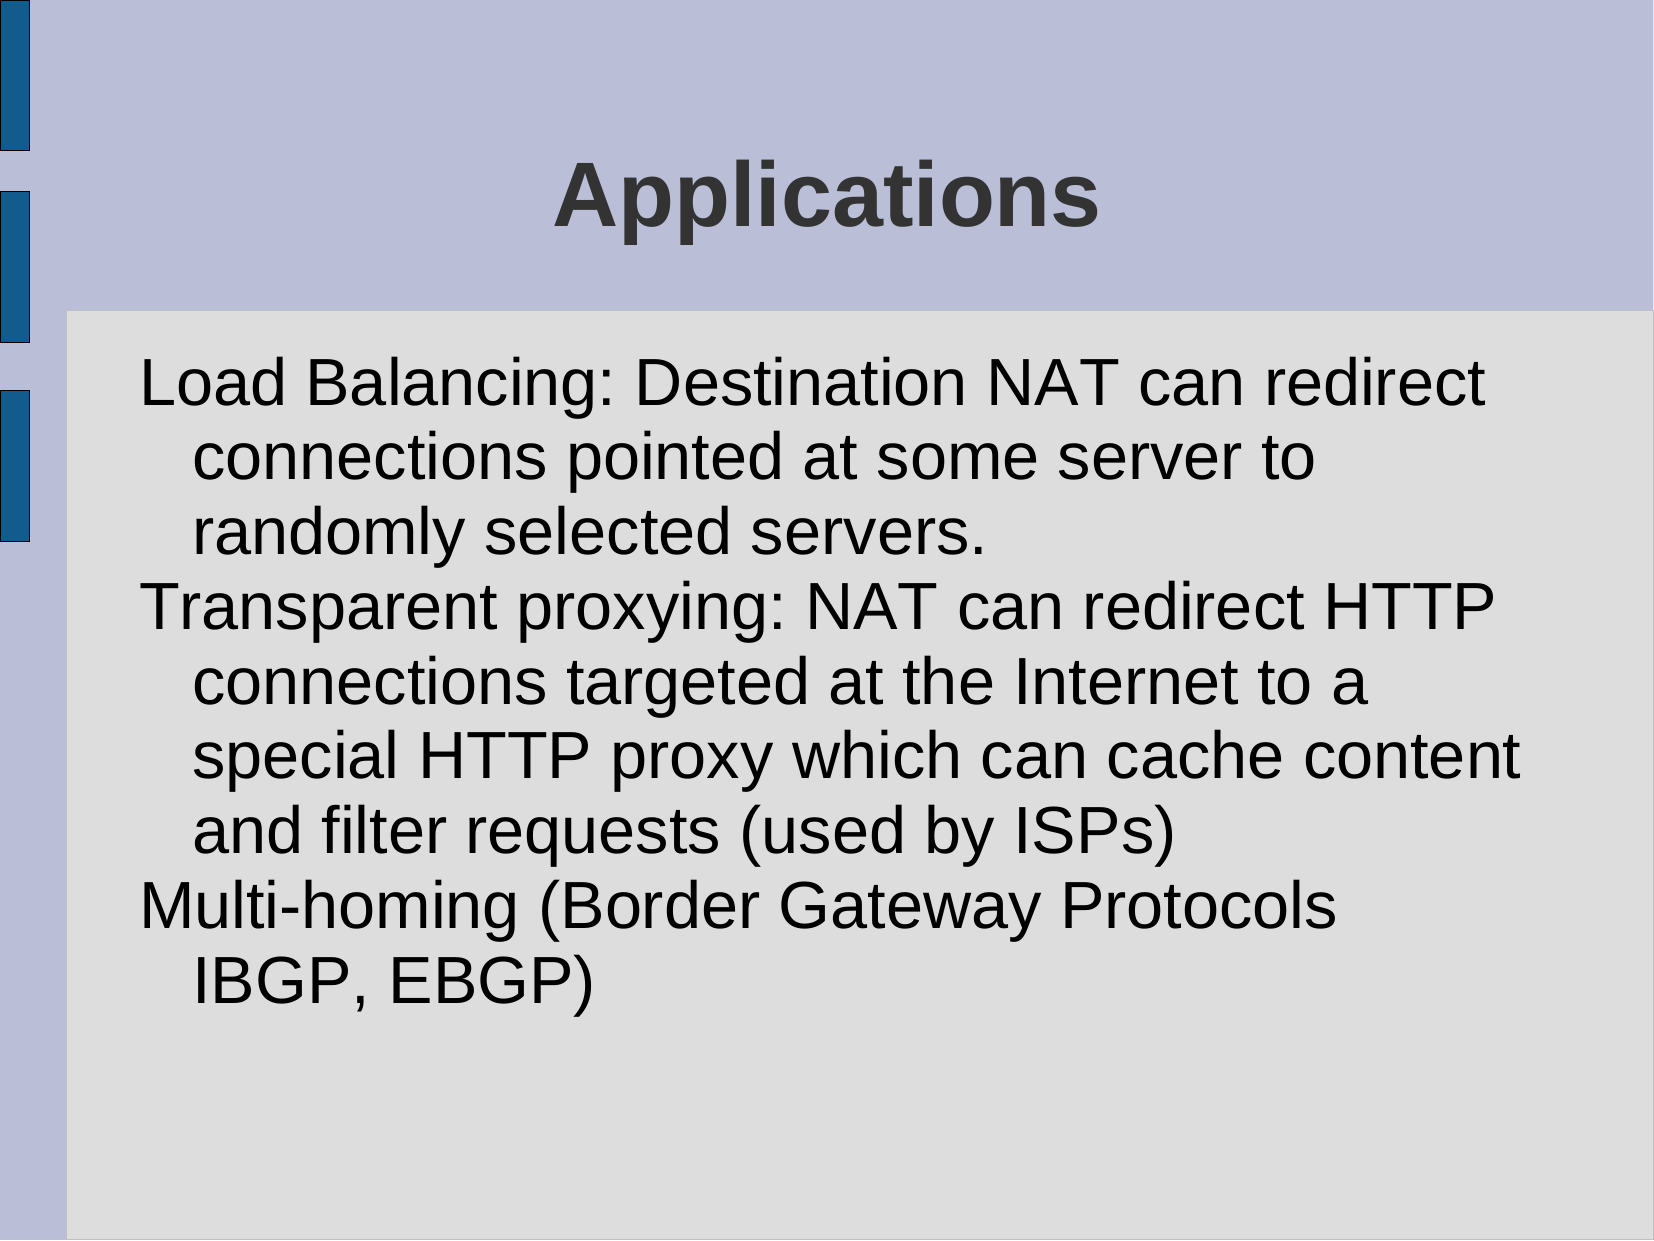

# Applications
Load Balancing: Destination NAT can redirect connections pointed at some server to randomly selected servers.
Transparent proxying: NAT can redirect HTTP connections targeted at the Internet to a special HTTP proxy which can cache content and filter requests (used by ISPs)
Multi-homing (Border Gateway Protocols IBGP, EBGP)